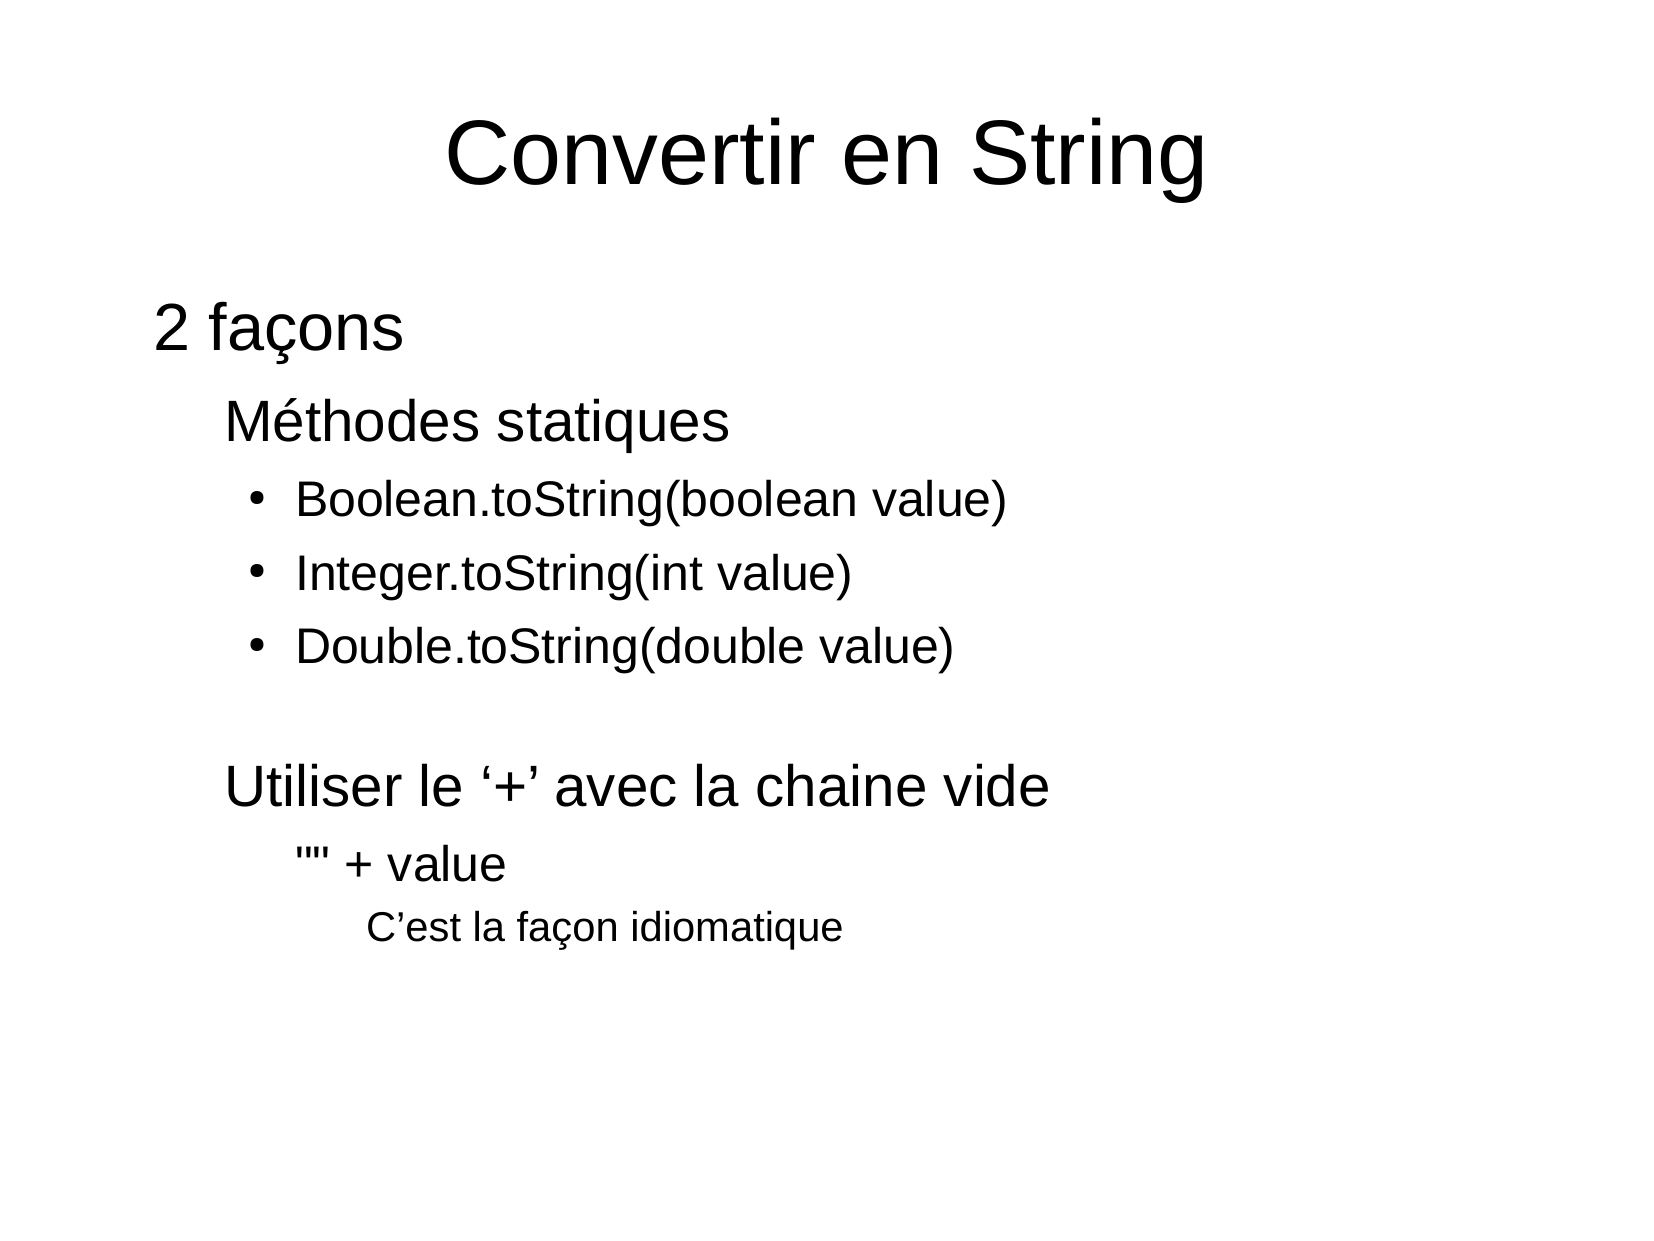

# Convertir en String
2 façons
Méthodes statiques
Boolean.toString(boolean value)
Integer.toString(int value)
Double.toString(double value)
Utiliser le ‘+’ avec la chaine vide
"" + value
C’est la façon idiomatique